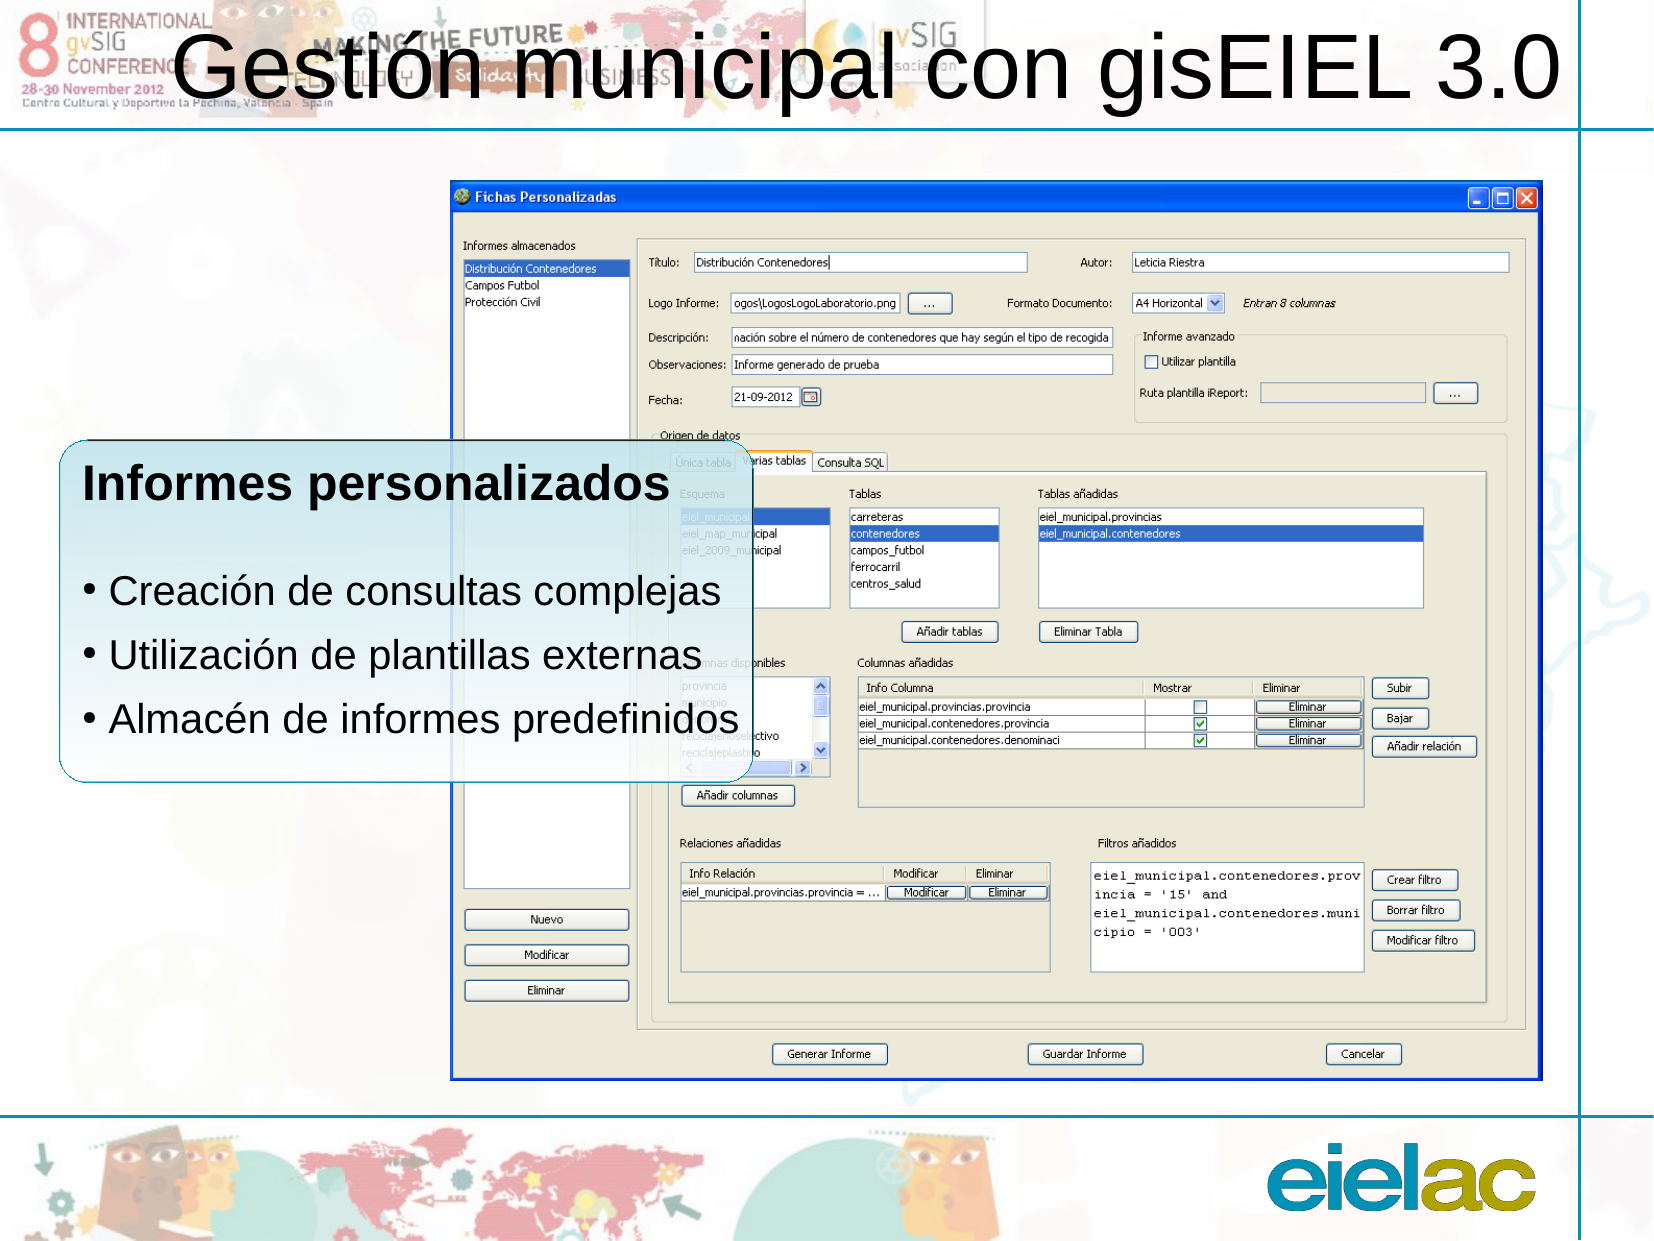

# Gestión municipal con gisEIEL 3.0
Informes personalizados
 Creación de consultas complejas
 Utilización de plantillas externas
 Almacén de informes predefinidos